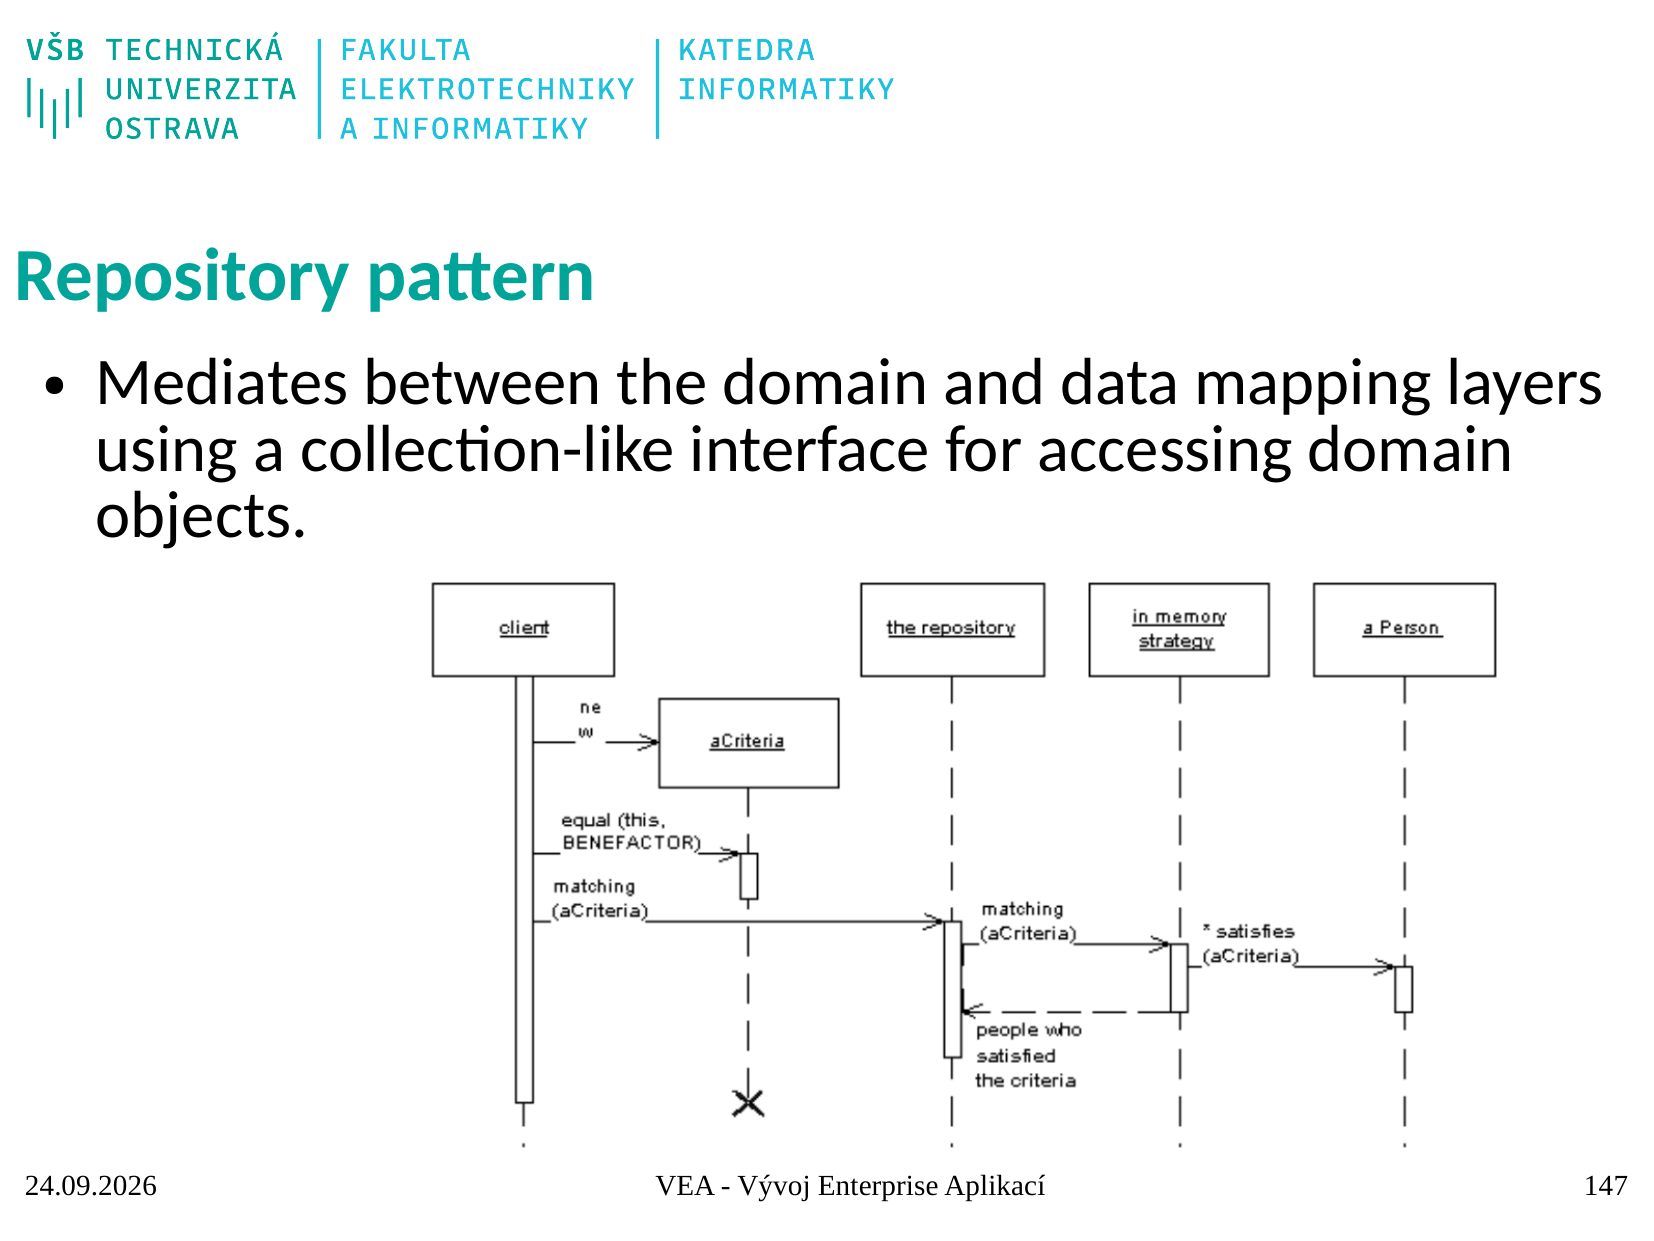

# Repository pattern
Mediates between the domain and data mapping layers using a collection-like interface for accessing domain objects.
VEA - Vývoj Enterprise Aplikací
147